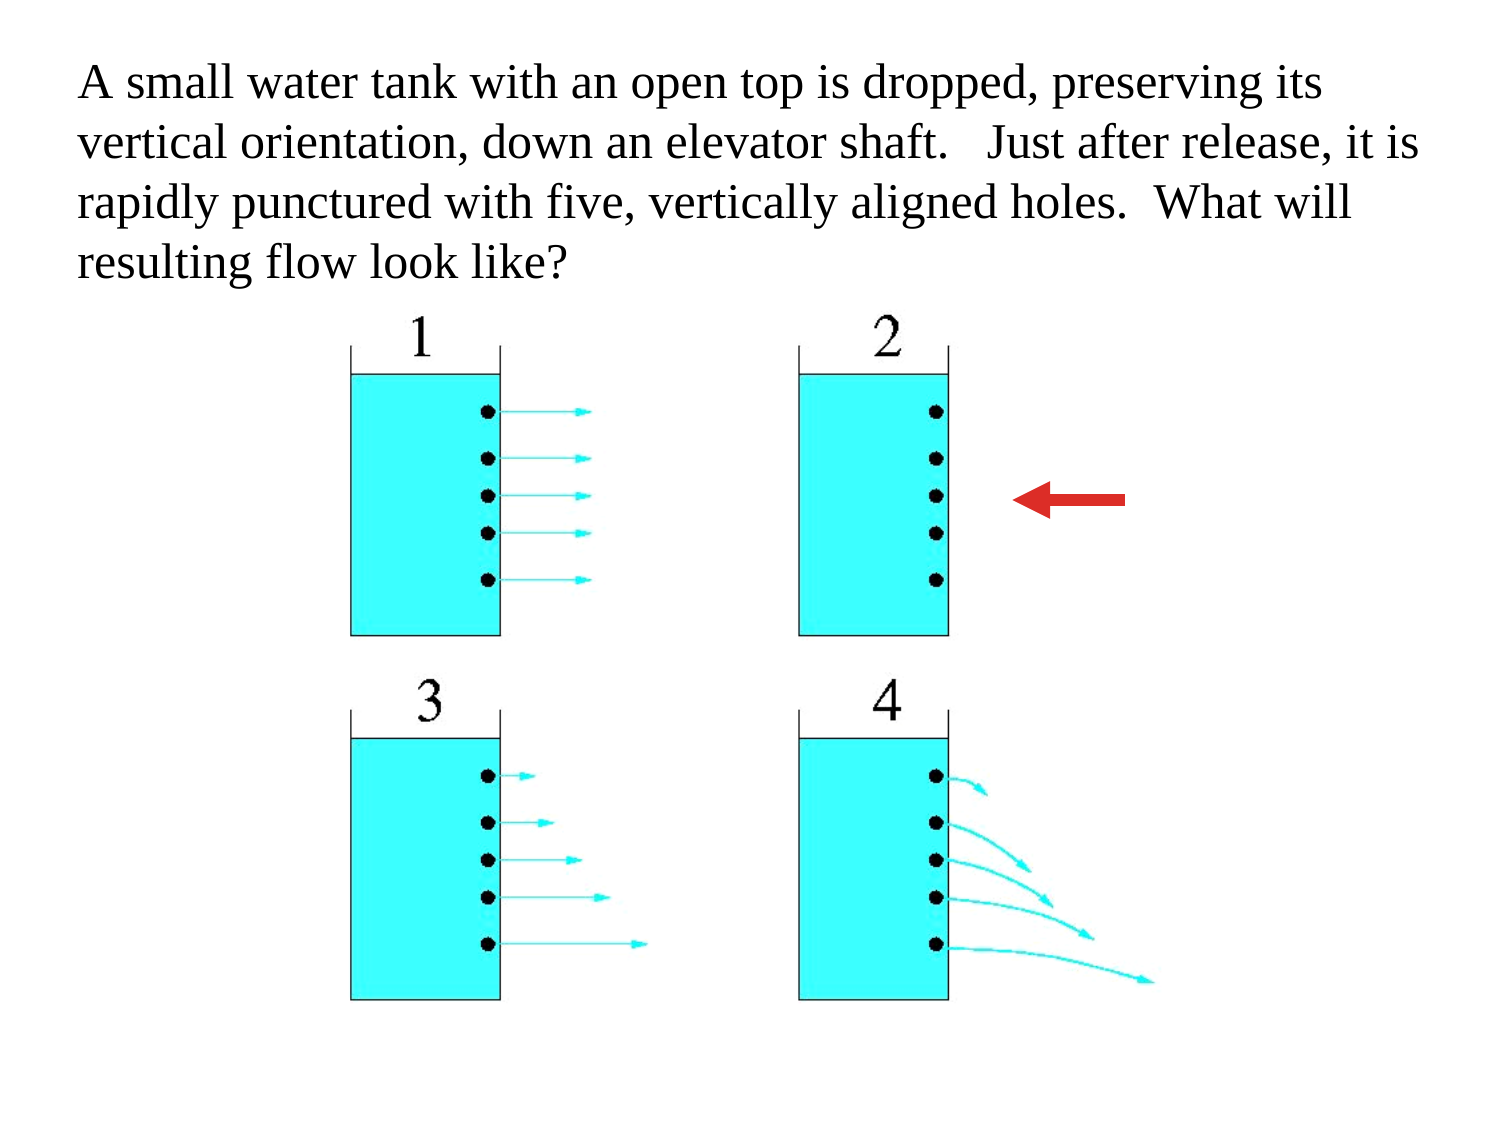

# A small water tank with an open top is dropped, preserving its vertical orientation, down an elevator shaft. Just after release, it is rapidly punctured with five, vertically aligned holes. What will resulting flow look like?